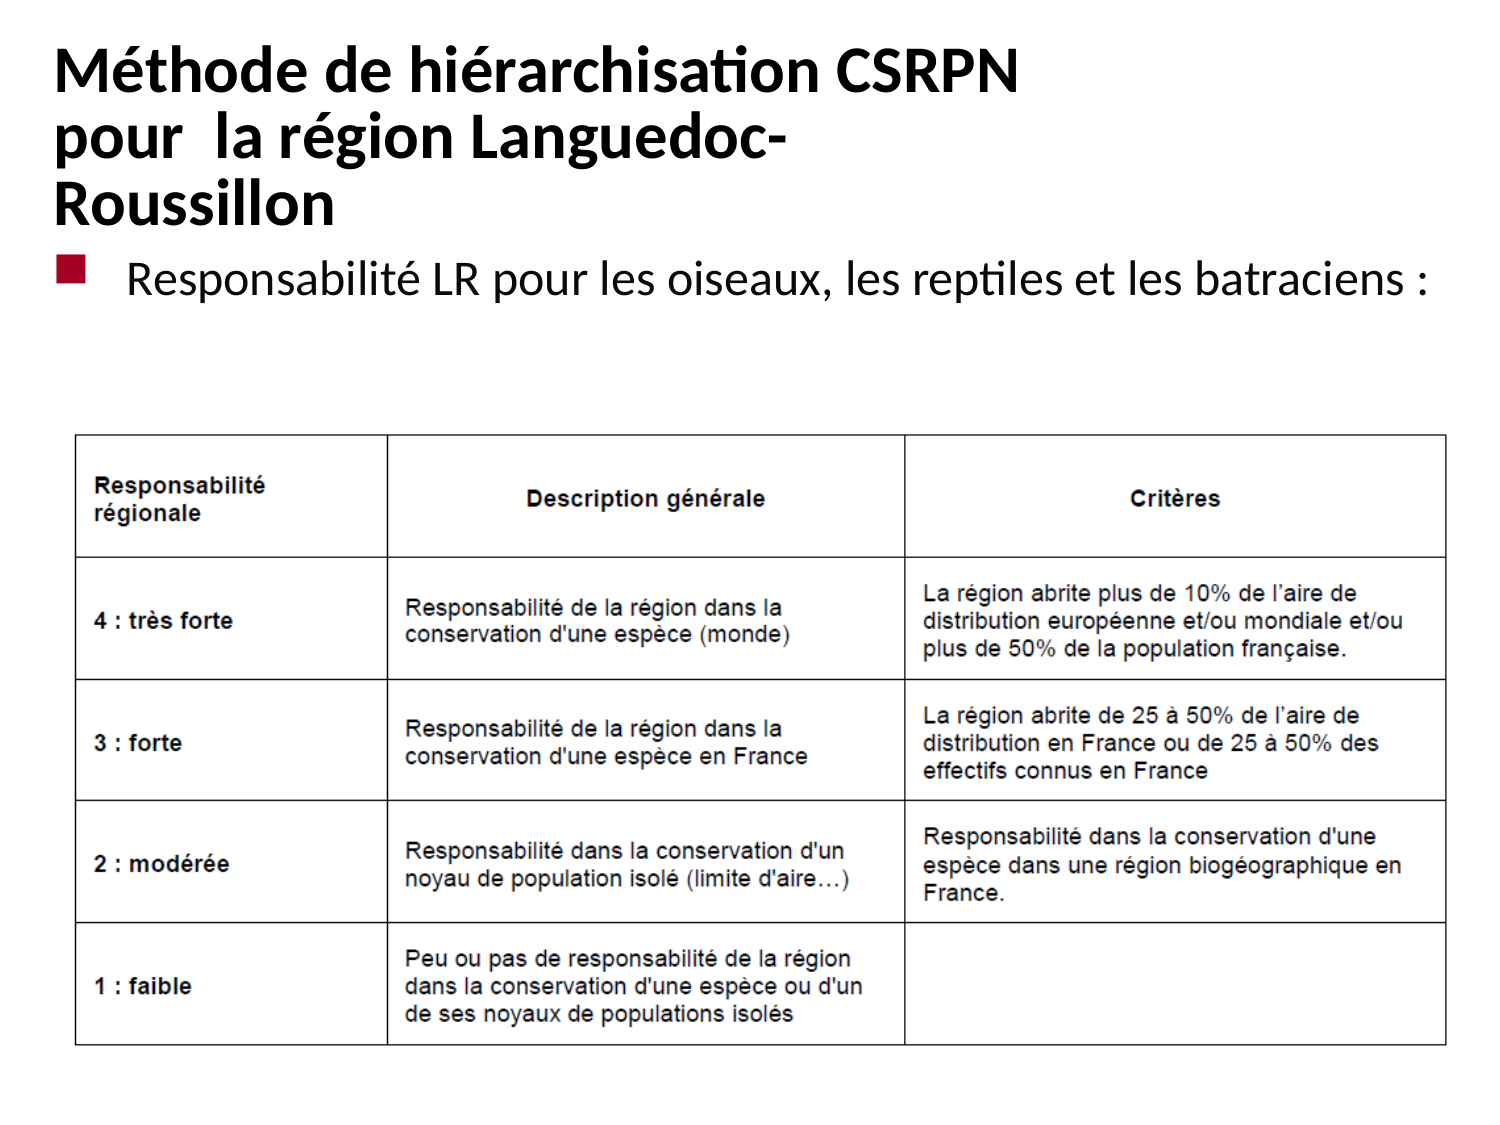

Méthode de hiérarchisation CSRPN
pour la région Languedoc-Roussillon
Responsabilité LR pour les oiseaux, les reptiles et les batraciens :